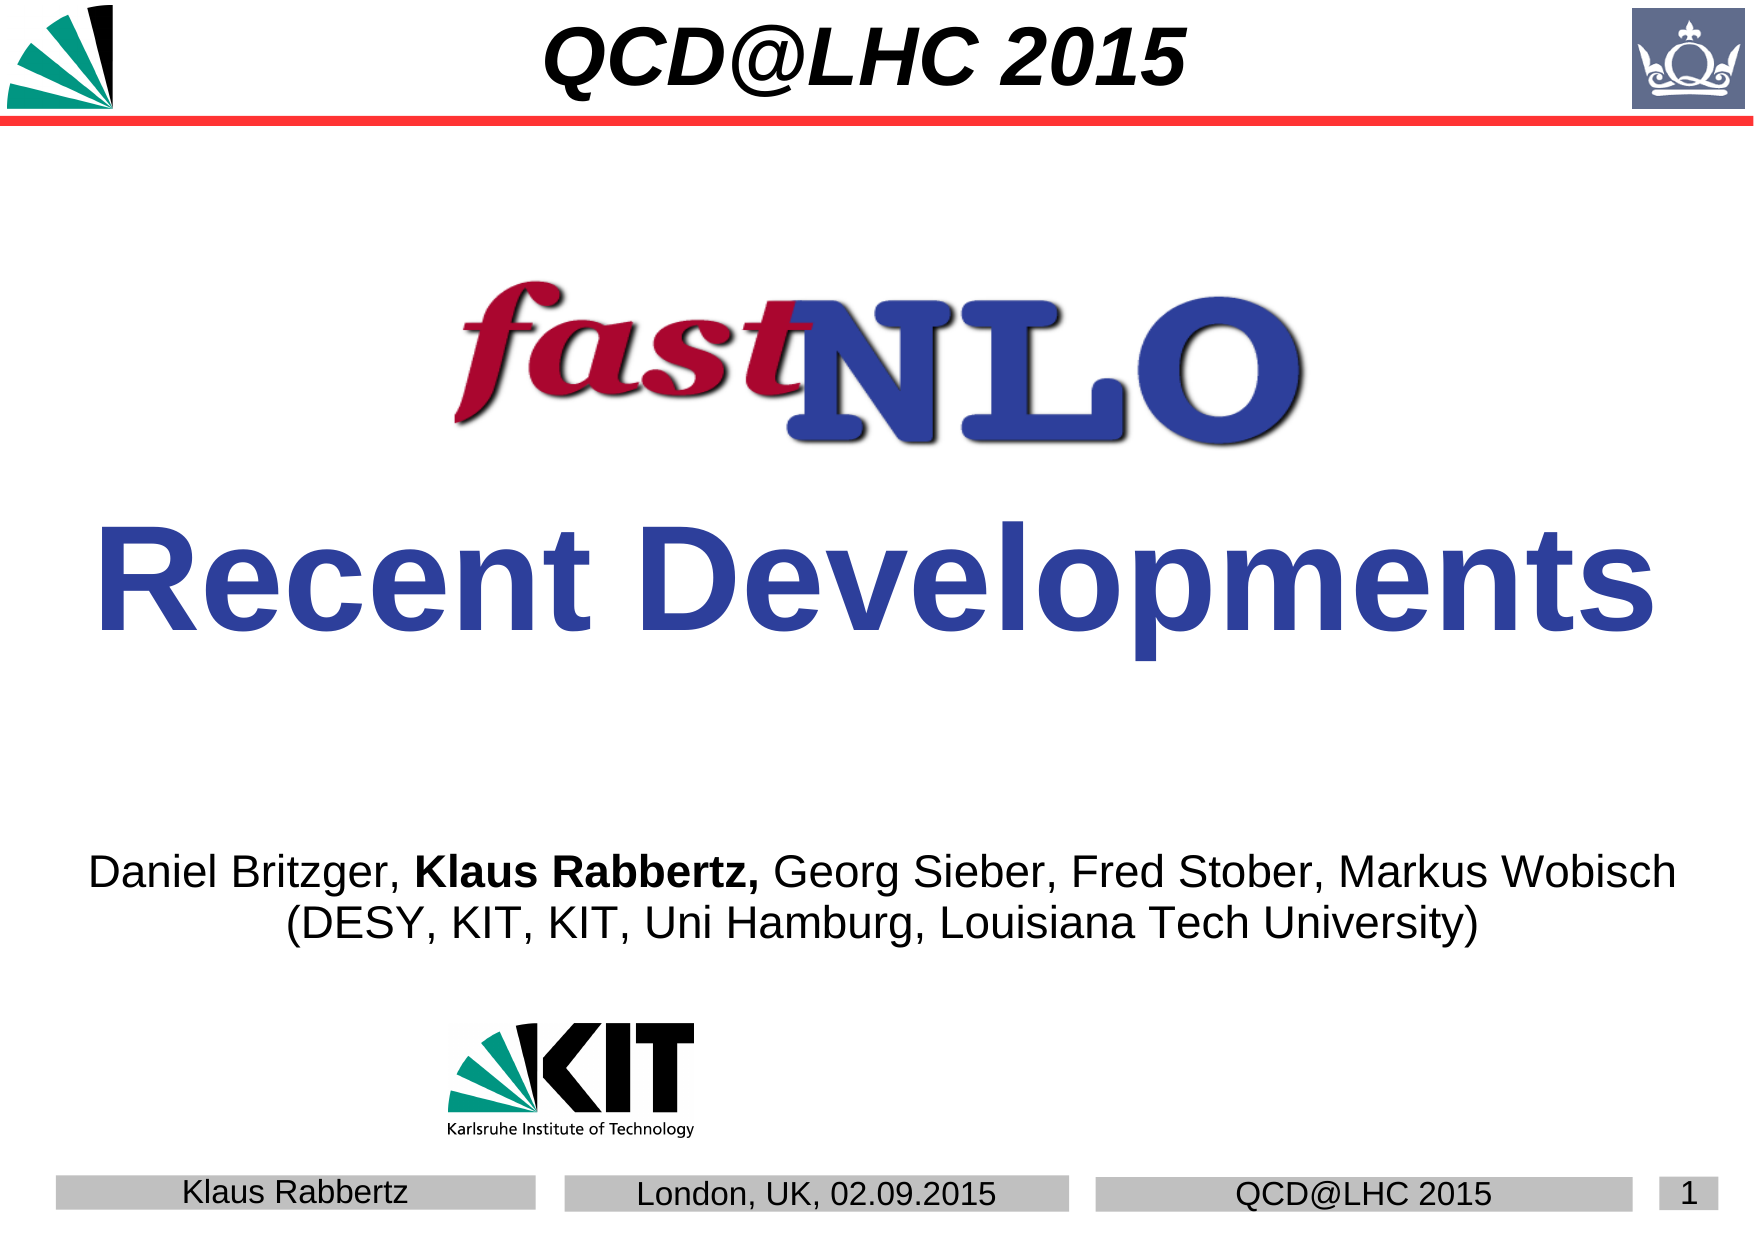

# QCD@LHC 2015
Recent Developments
Daniel Britzger, Klaus Rabbertz, Georg Sieber, Fred Stober, Markus Wobisch
(DESY, KIT, KIT, Uni Hamburg, Louisiana Tech University)